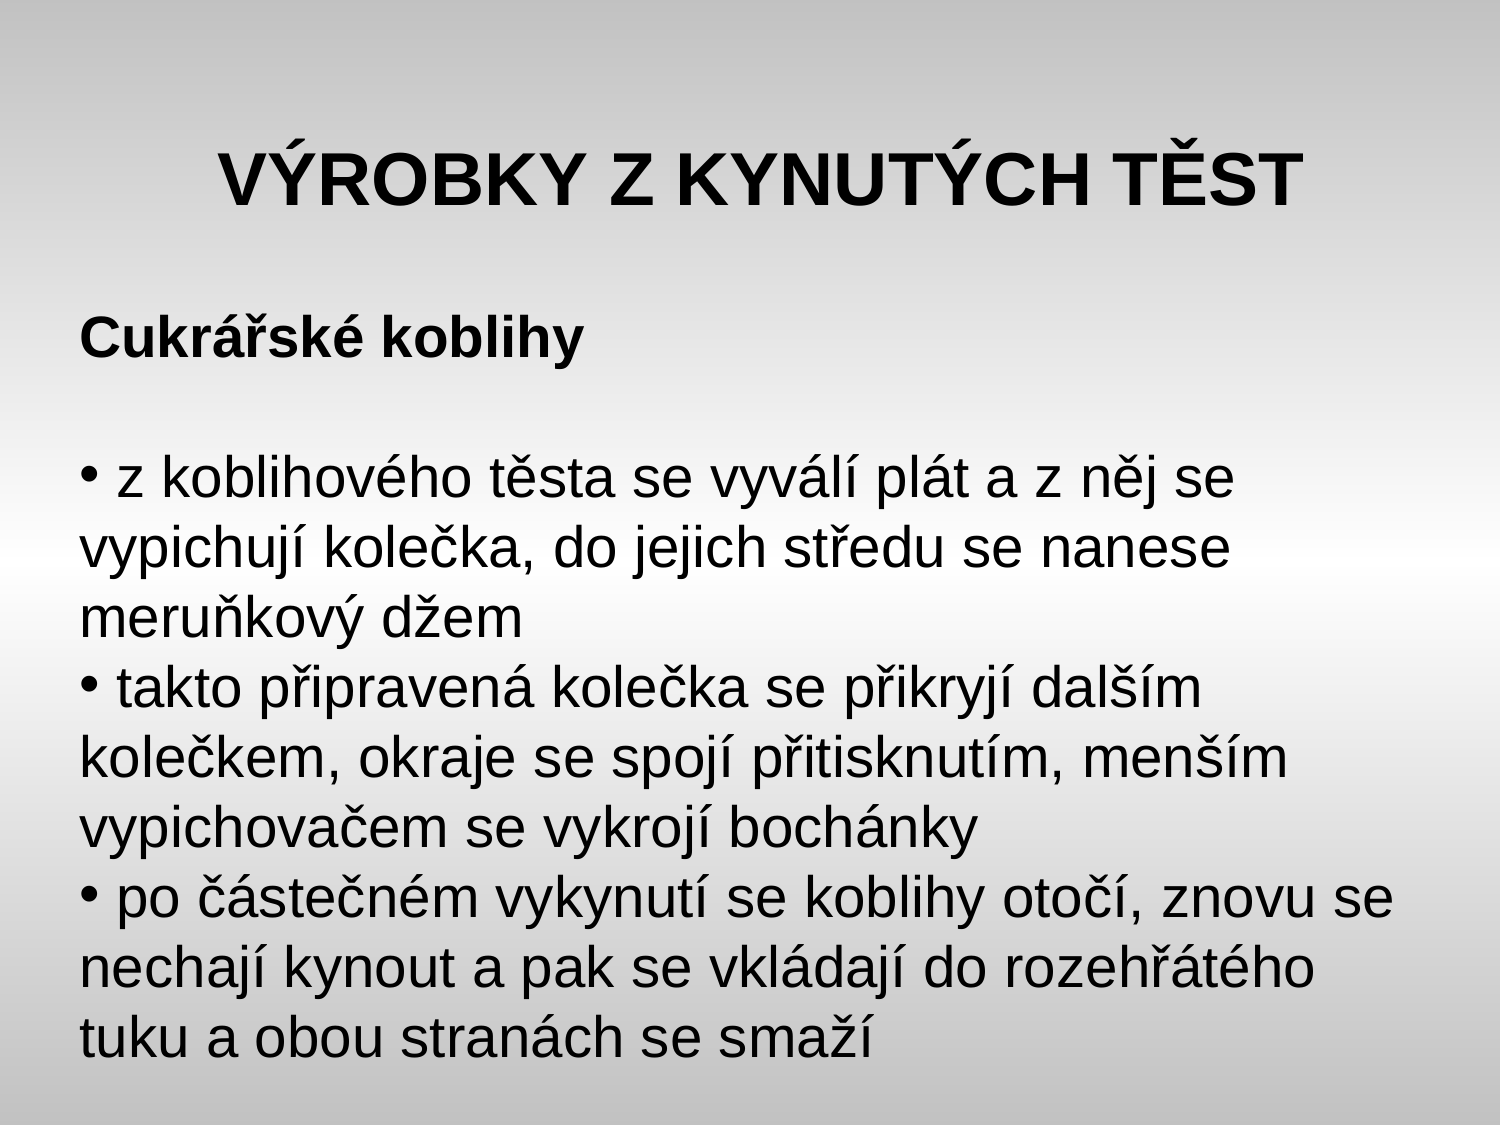

VÝROBKY Z KYNUTÝCH TĚST
Cukrářské koblihy
 z koblihového těsta se vyválí plát a z něj se vypichují kolečka, do jejich středu se nanese meruňkový džem
 takto připravená kolečka se přikryjí dalším kolečkem, okraje se spojí přitisknutím, menším vypichovačem se vykrojí bochánky
 po částečném vykynutí se koblihy otočí, znovu se nechají kynout a pak se vkládají do rozehřátého tuku a obou stranách se smaží